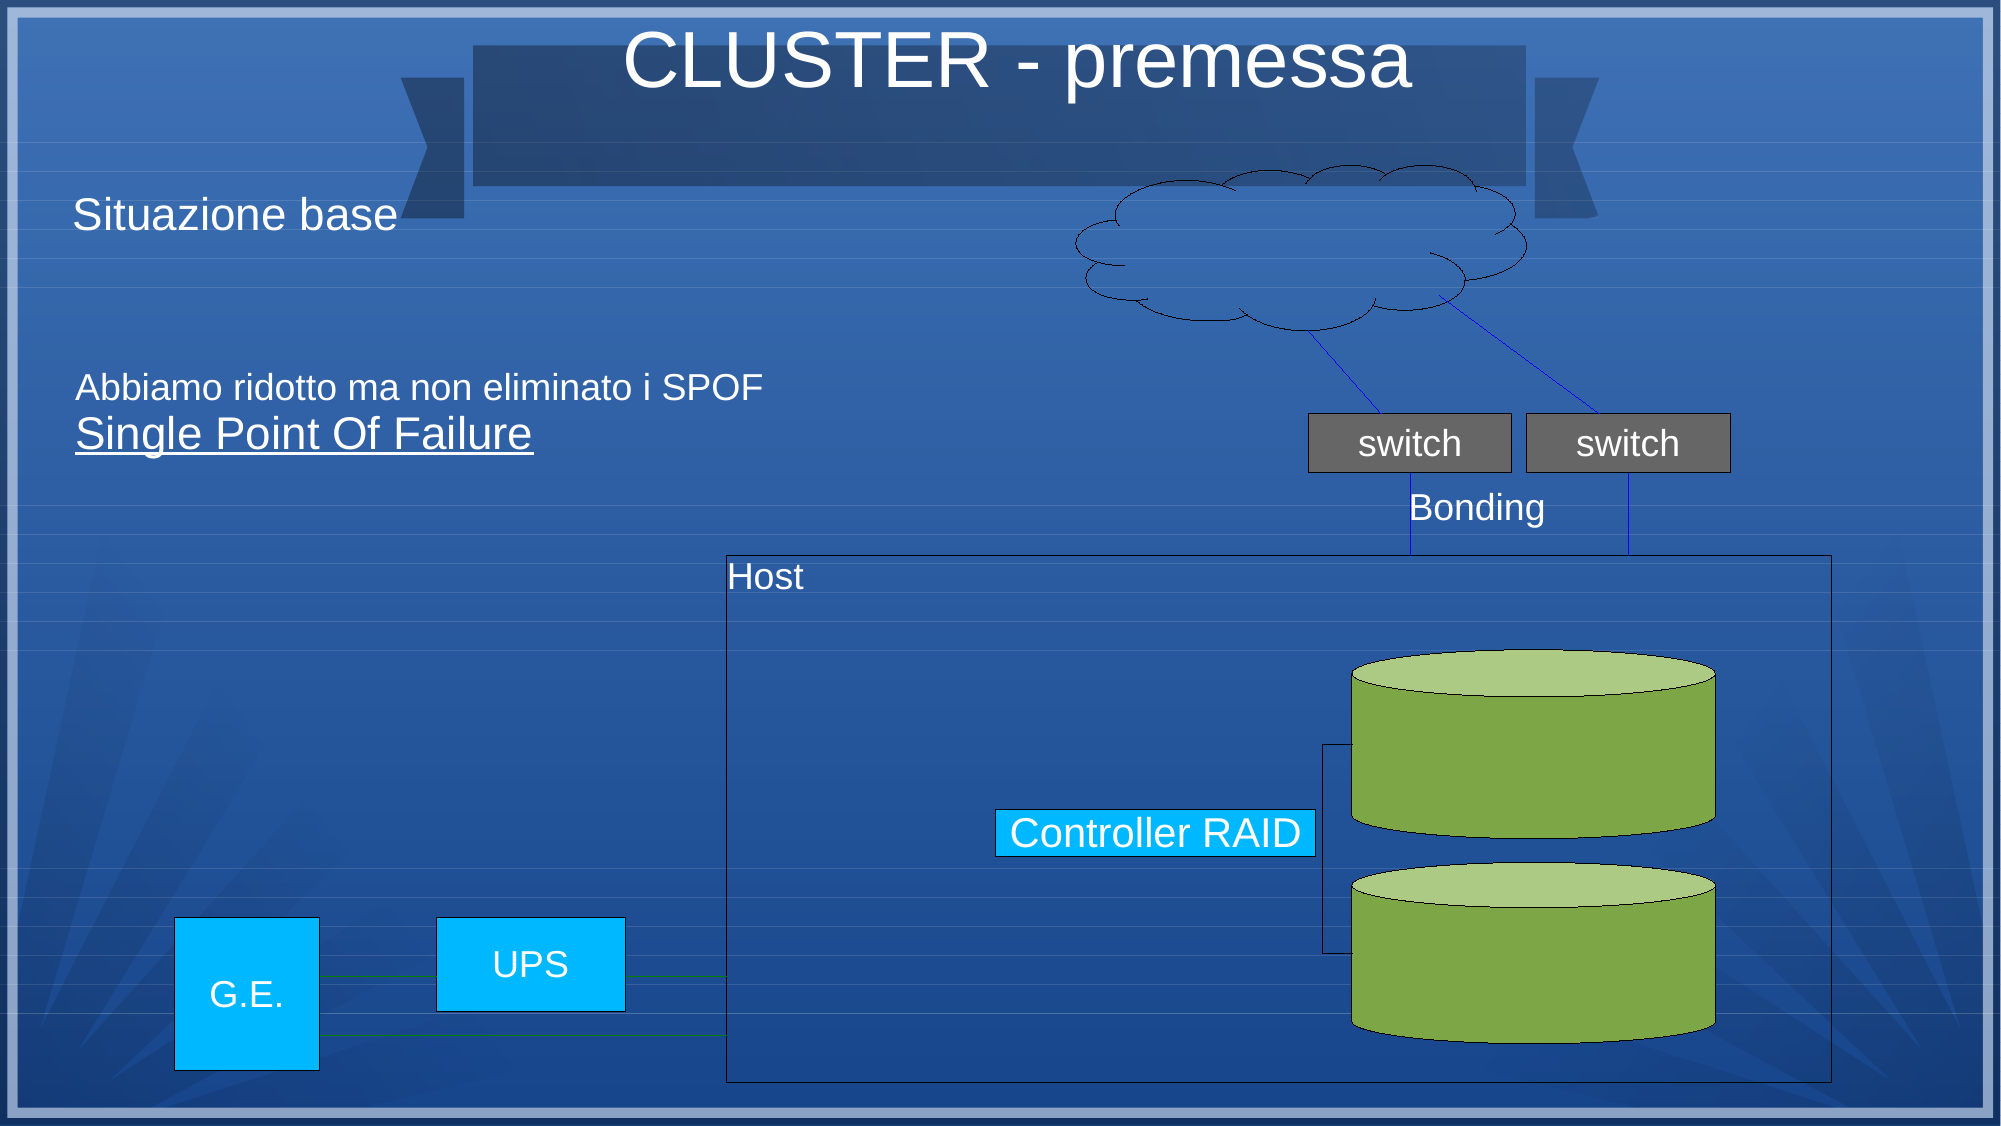

# CLUSTER - premessa
Situazione base
Abbiamo ridotto ma non eliminato i SPOF
Single Point Of Failure
switch
switch
Bonding
Host
Controller RAID
G.E.
UPS